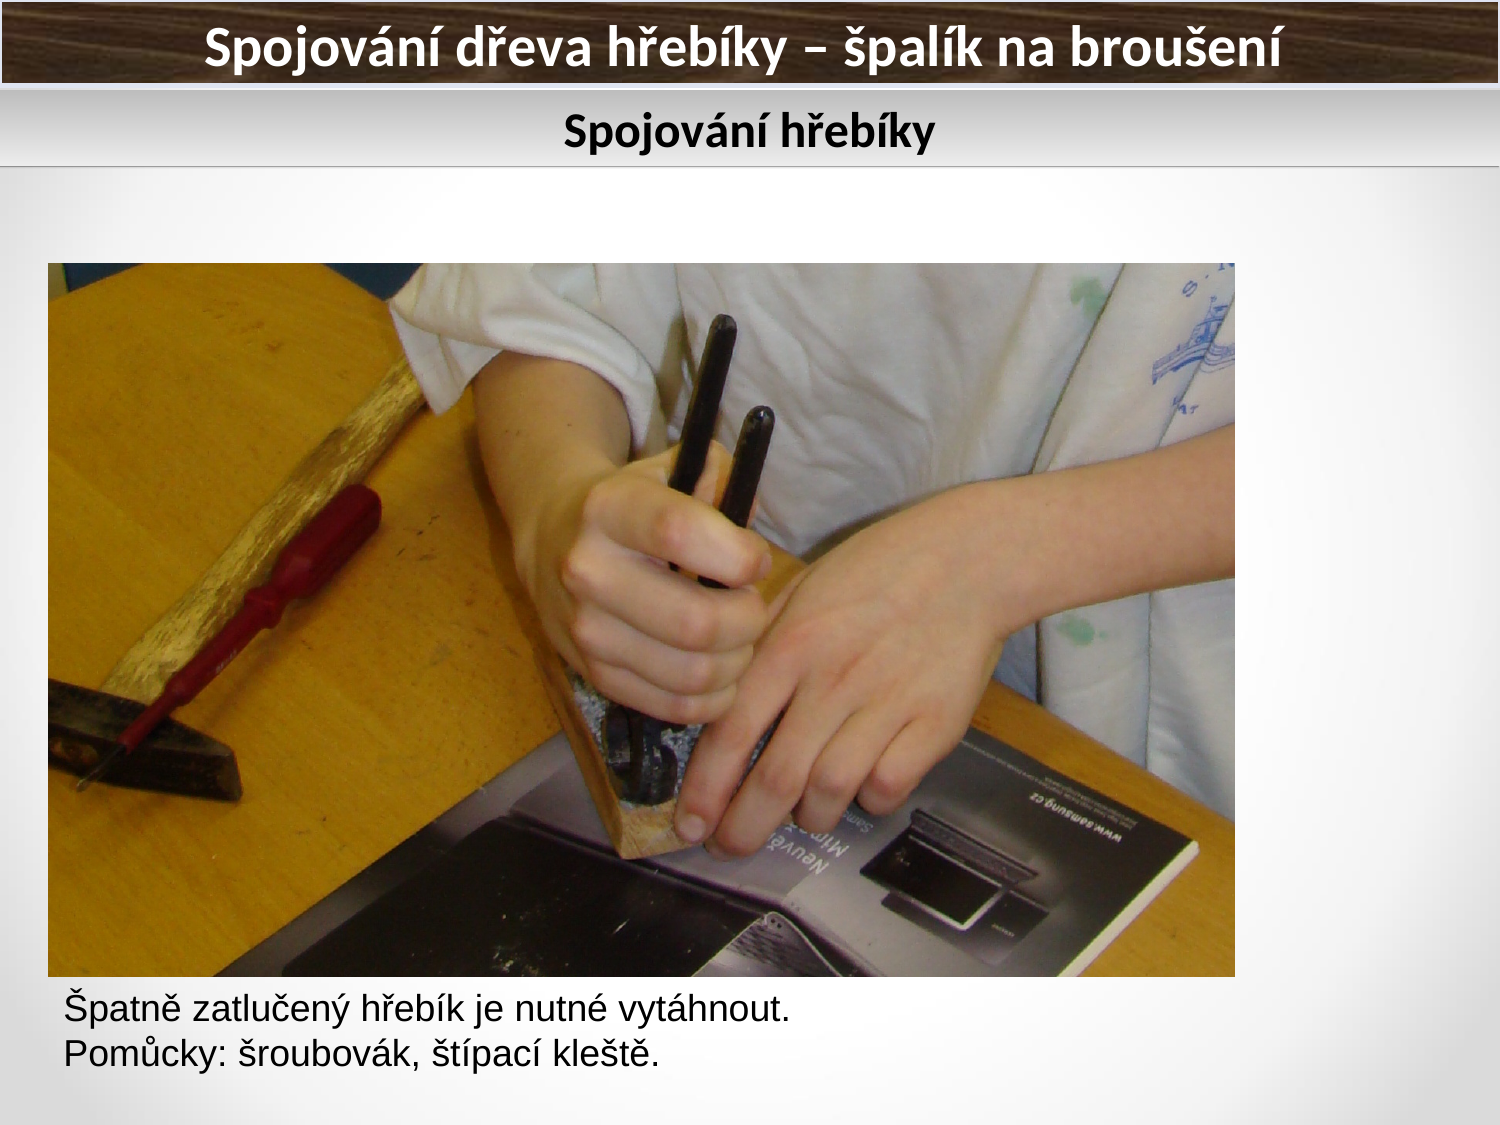

Spojování dřeva hřebíky – špalík na broušení
Spojování hřebíky
Špatně zatlučený hřebík je nutné vytáhnout.
Pomůcky: šroubovák, štípací kleště.